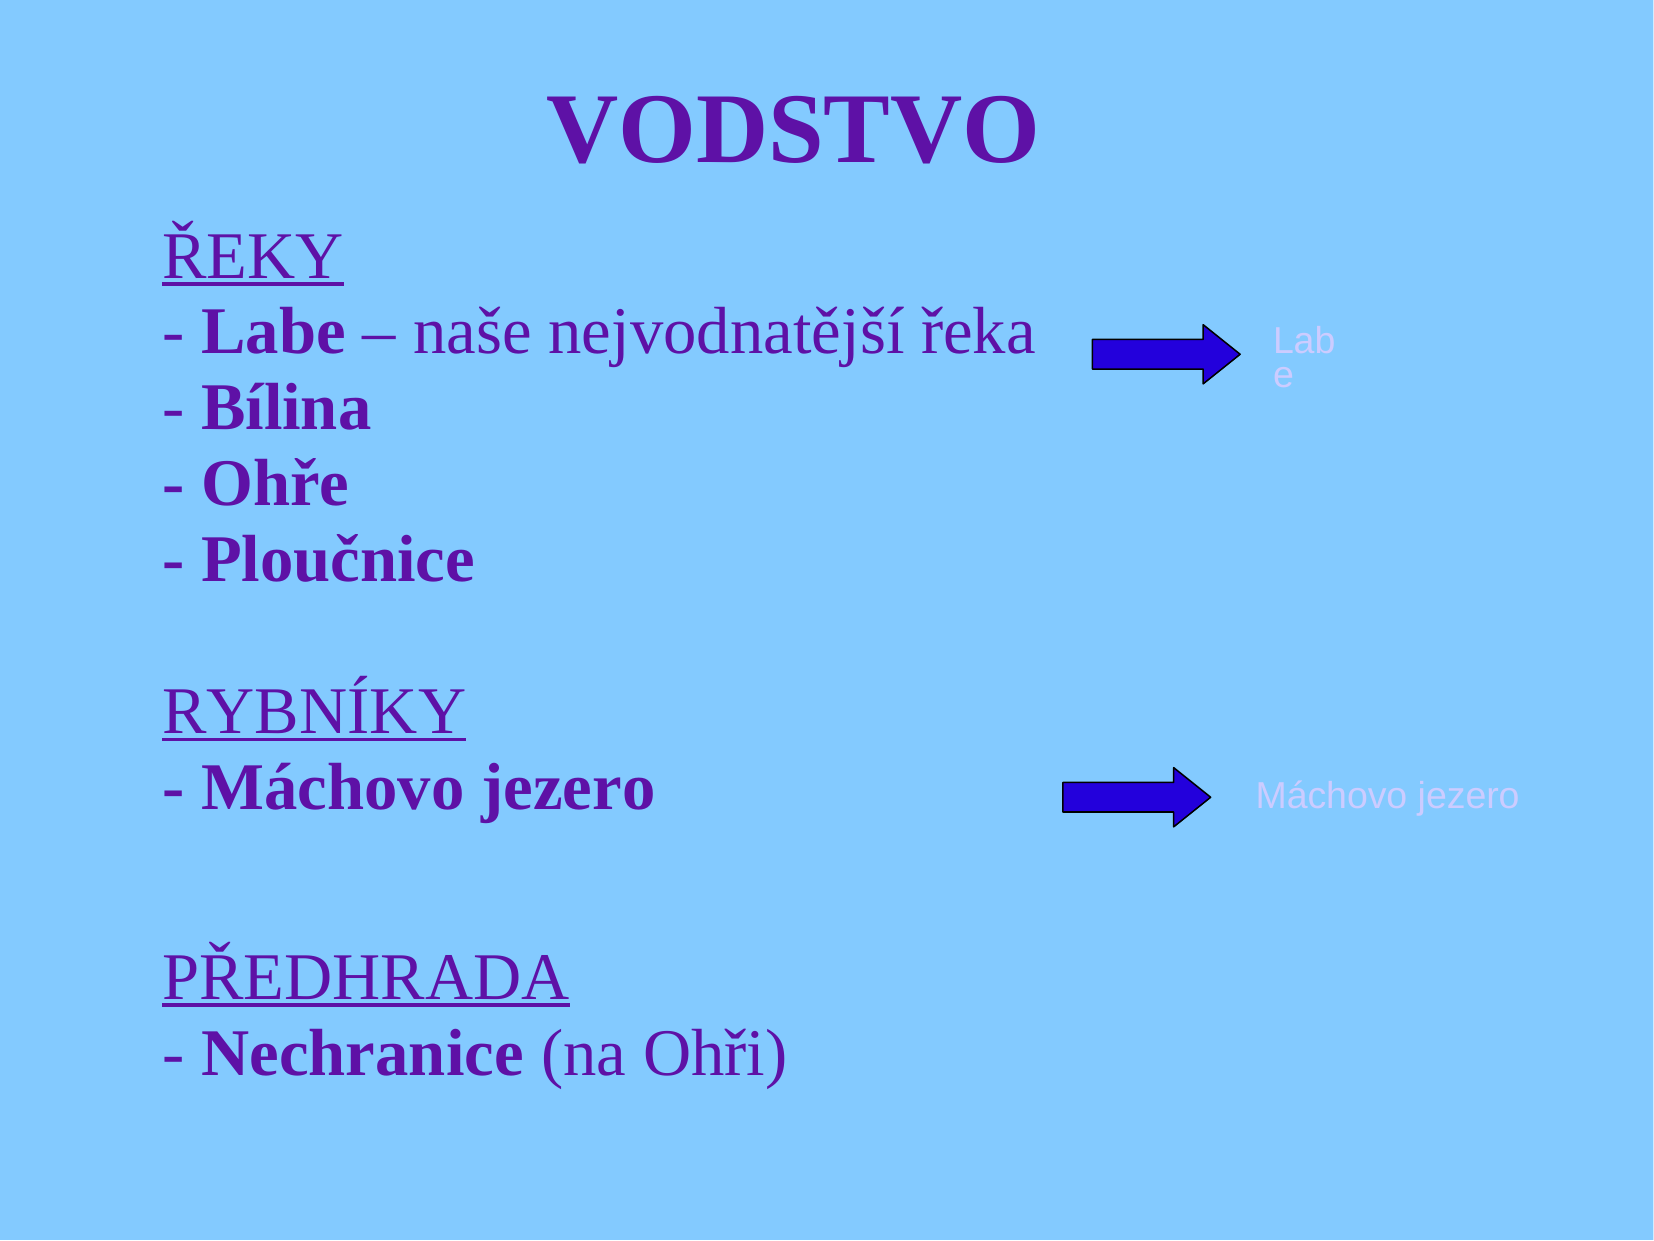

VODSTVO
ŘEKY
- Labe – naše nejvodnatější řeka
- Bílina
- Ohře
- Ploučnice
RYBNÍKY
- Máchovo jezero
Labe
PŘEDHRADA
- Nechranice (na Ohři)
Máchovo jezero